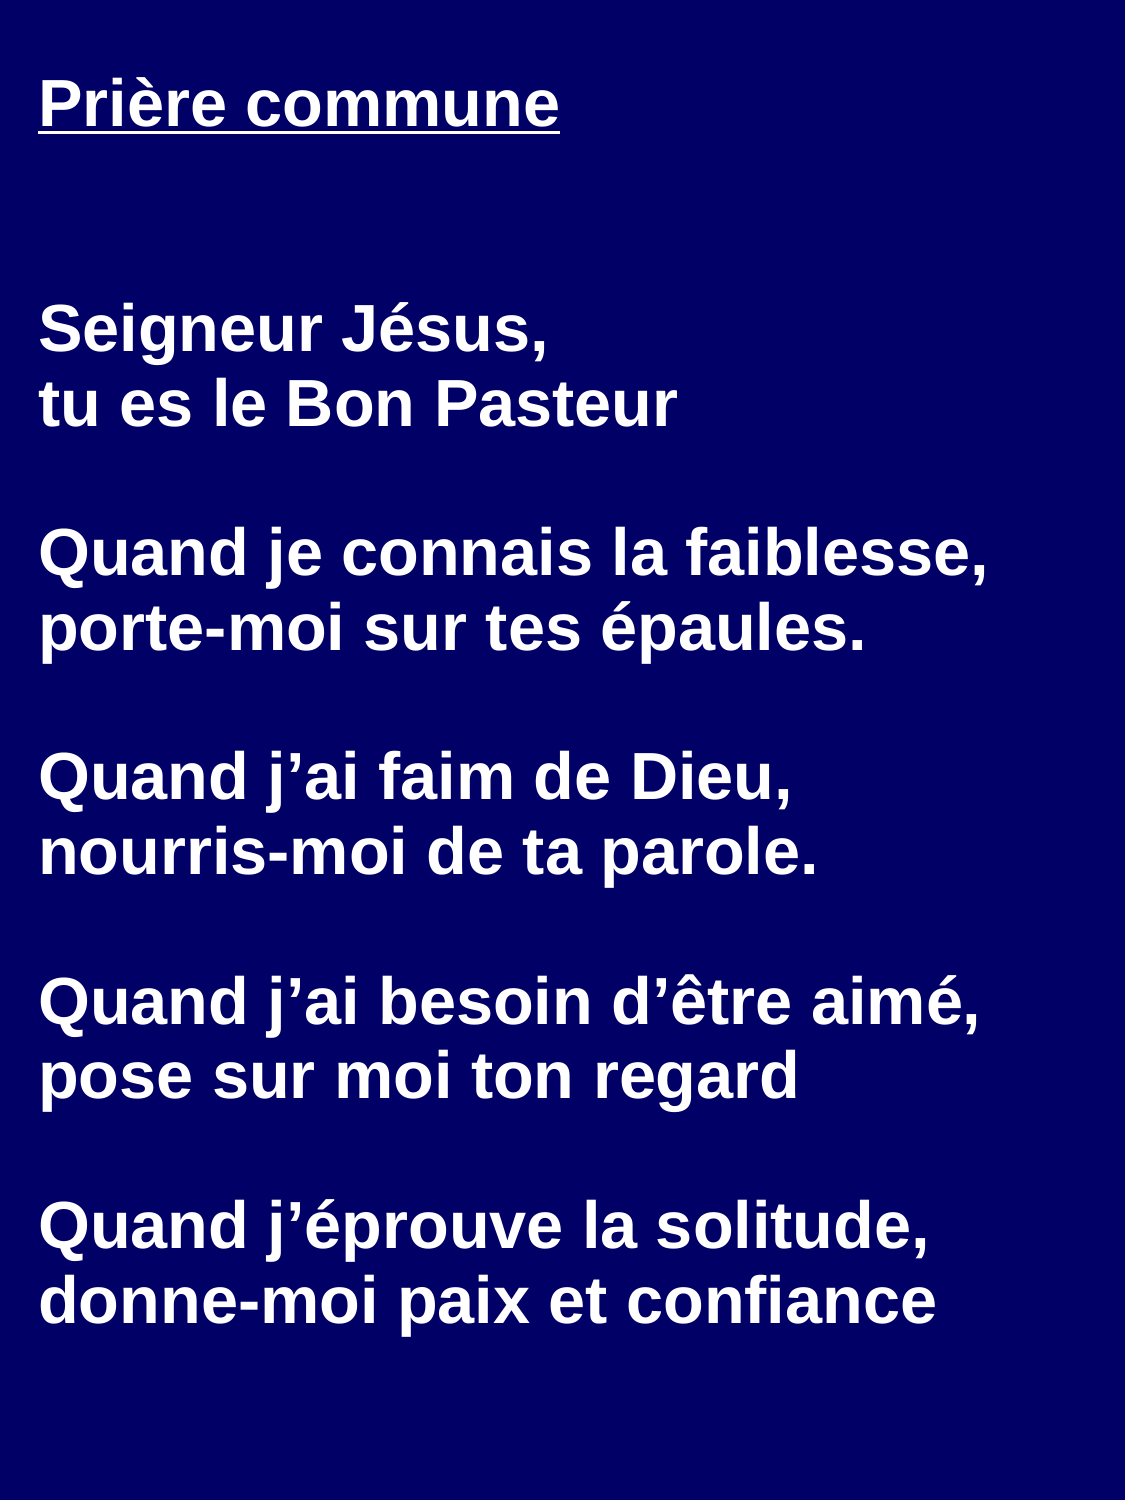

Prière commune
Seigneur Jésus,
tu es le Bon Pasteur
Quand je connais la faiblesse,
porte-moi sur tes épaules.
Quand j’ai faim de Dieu,
nourris-moi de ta parole.
Quand j’ai besoin d’être aimé,
pose sur moi ton regard
Quand j’éprouve la solitude,
donne-moi paix et confiance